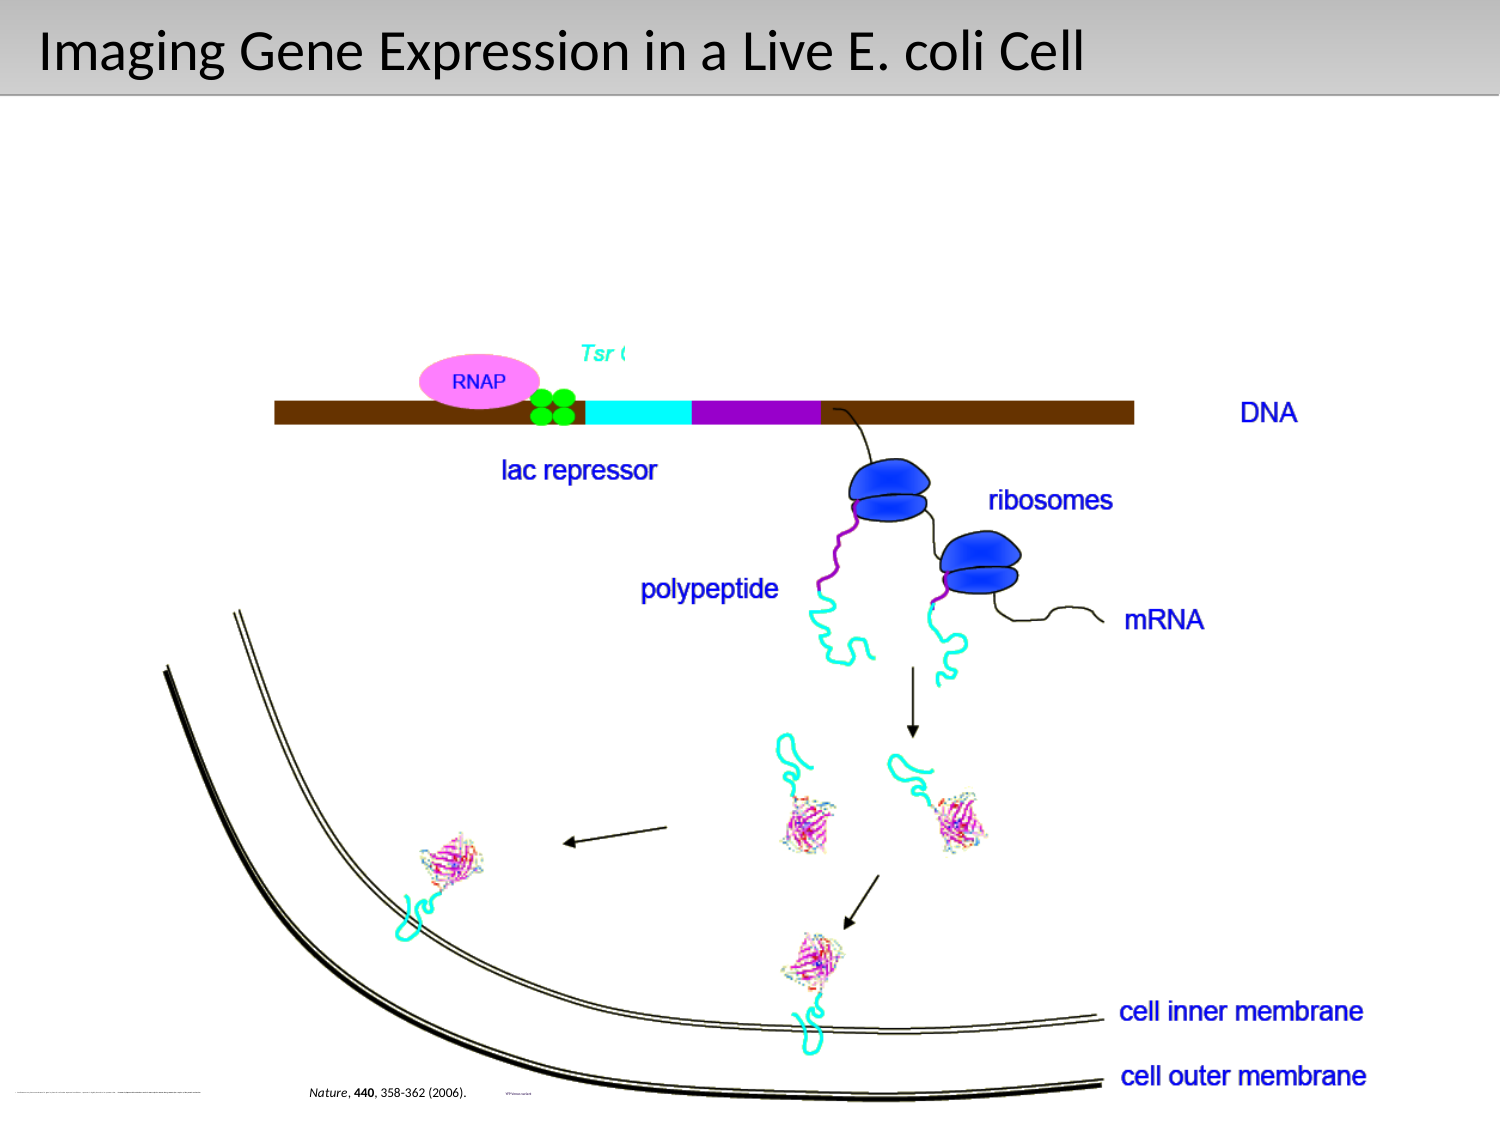

# Imaging Gene Expression in a Live E. coli Cell
Confinement on plasma membrane Tsr gene in place of LacZ under repressed conditions , repressor is tightly bound to its operator sites , however infrequent dissociations result in transcription events that generate few copies of the protein molecules
Nature, 440, 358-362 (2006).
YFP Venus variant